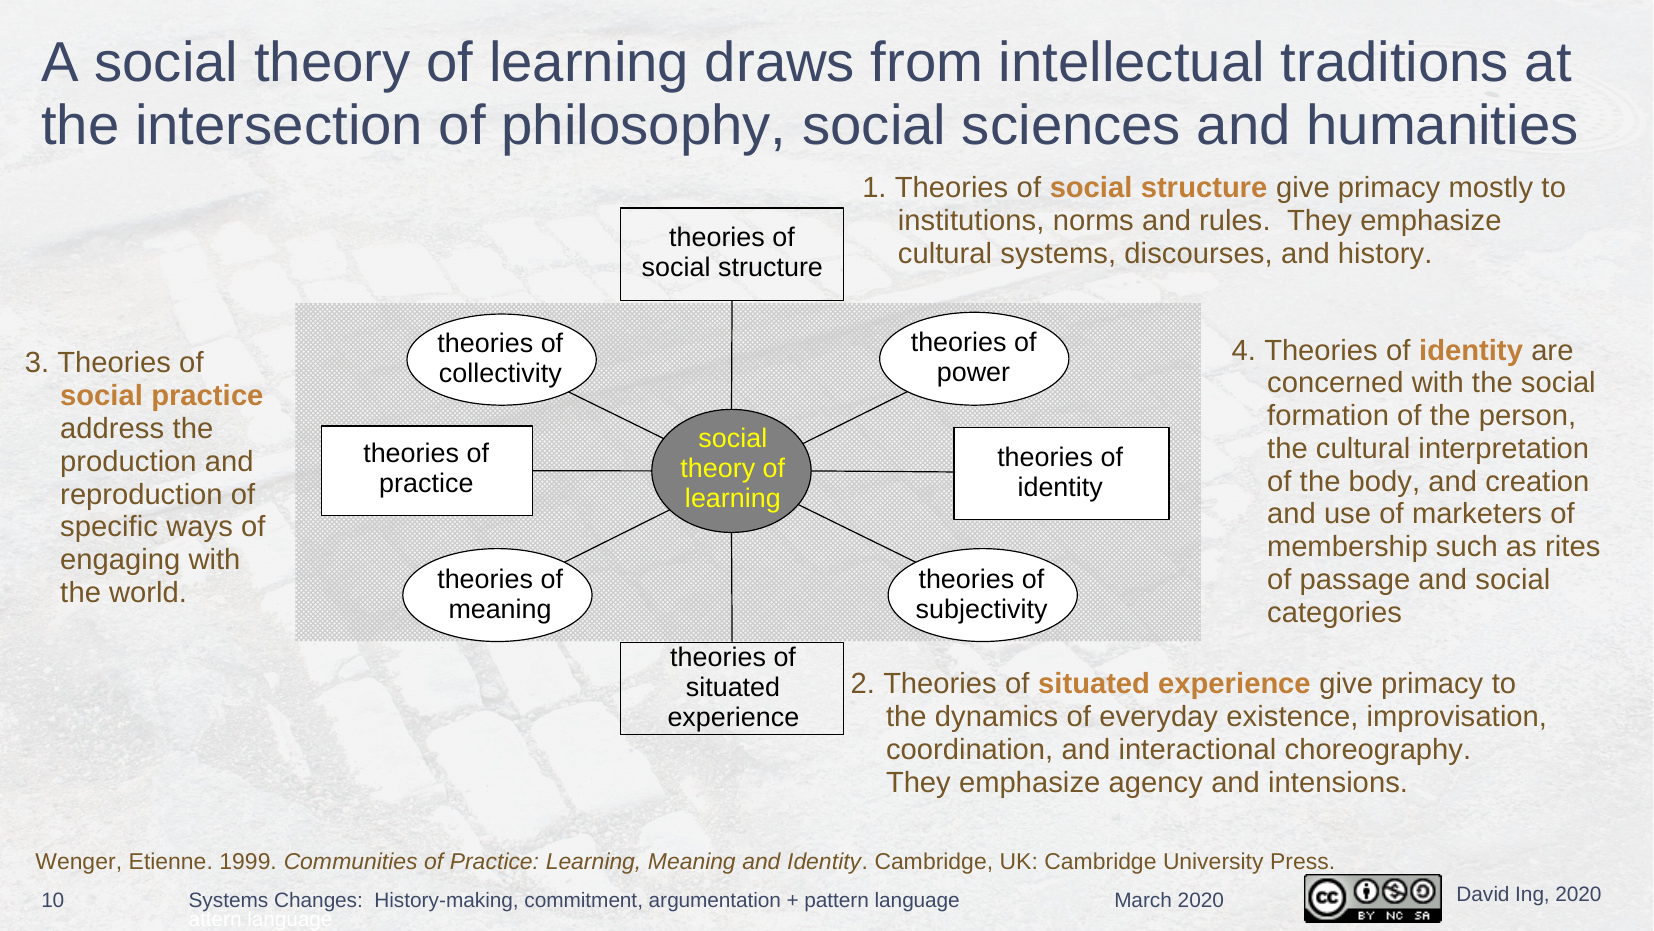

# A social theory of learning draws from intellectual traditions at the intersection of philosophy, social sciences and humanities
1. Theories of social structure give primacy mostly to institutions, norms and rules. They emphasize cultural systems, discourses, and history.
4. Theories of identity are concerned with the social formation of the person, the cultural interpretation of the body, and creation and use of marketers of membership such as rites of passage and social categories
3. Theories of social practice address the production and reproduction of specific ways of engaging with the world.
2. Theories of situated experience give primacy to the dynamics of everyday existence, improvisation, coordination, and interactional choreography. They emphasize agency and intensions.
Wenger, Etienne. 1999. Communities of Practice: Learning, Meaning and Identity. Cambridge, UK: Cambridge University Press.
Systems Changes: History-making, commitment, argumentation + pattern language
March 2020